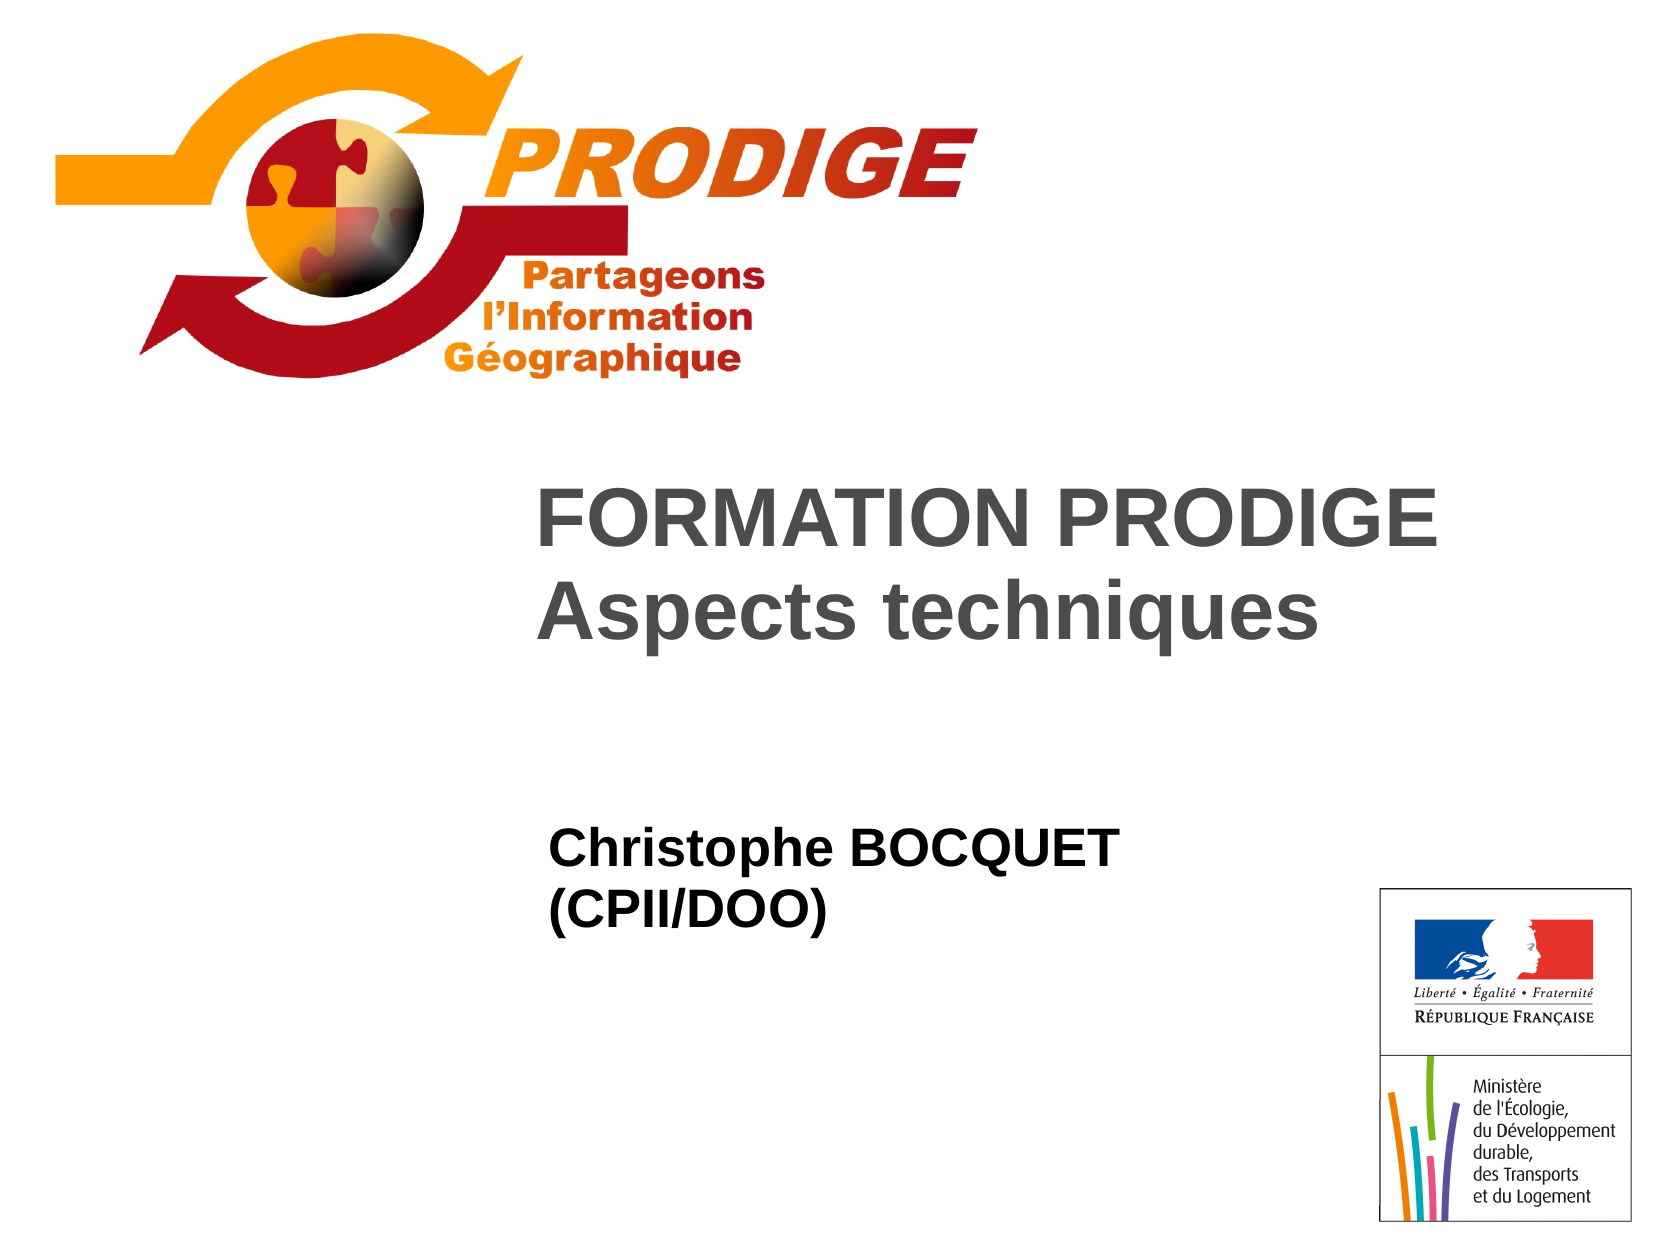

# FORMATION PRODIGE Aspects techniques
Christophe BOCQUET (CPII/DOO)